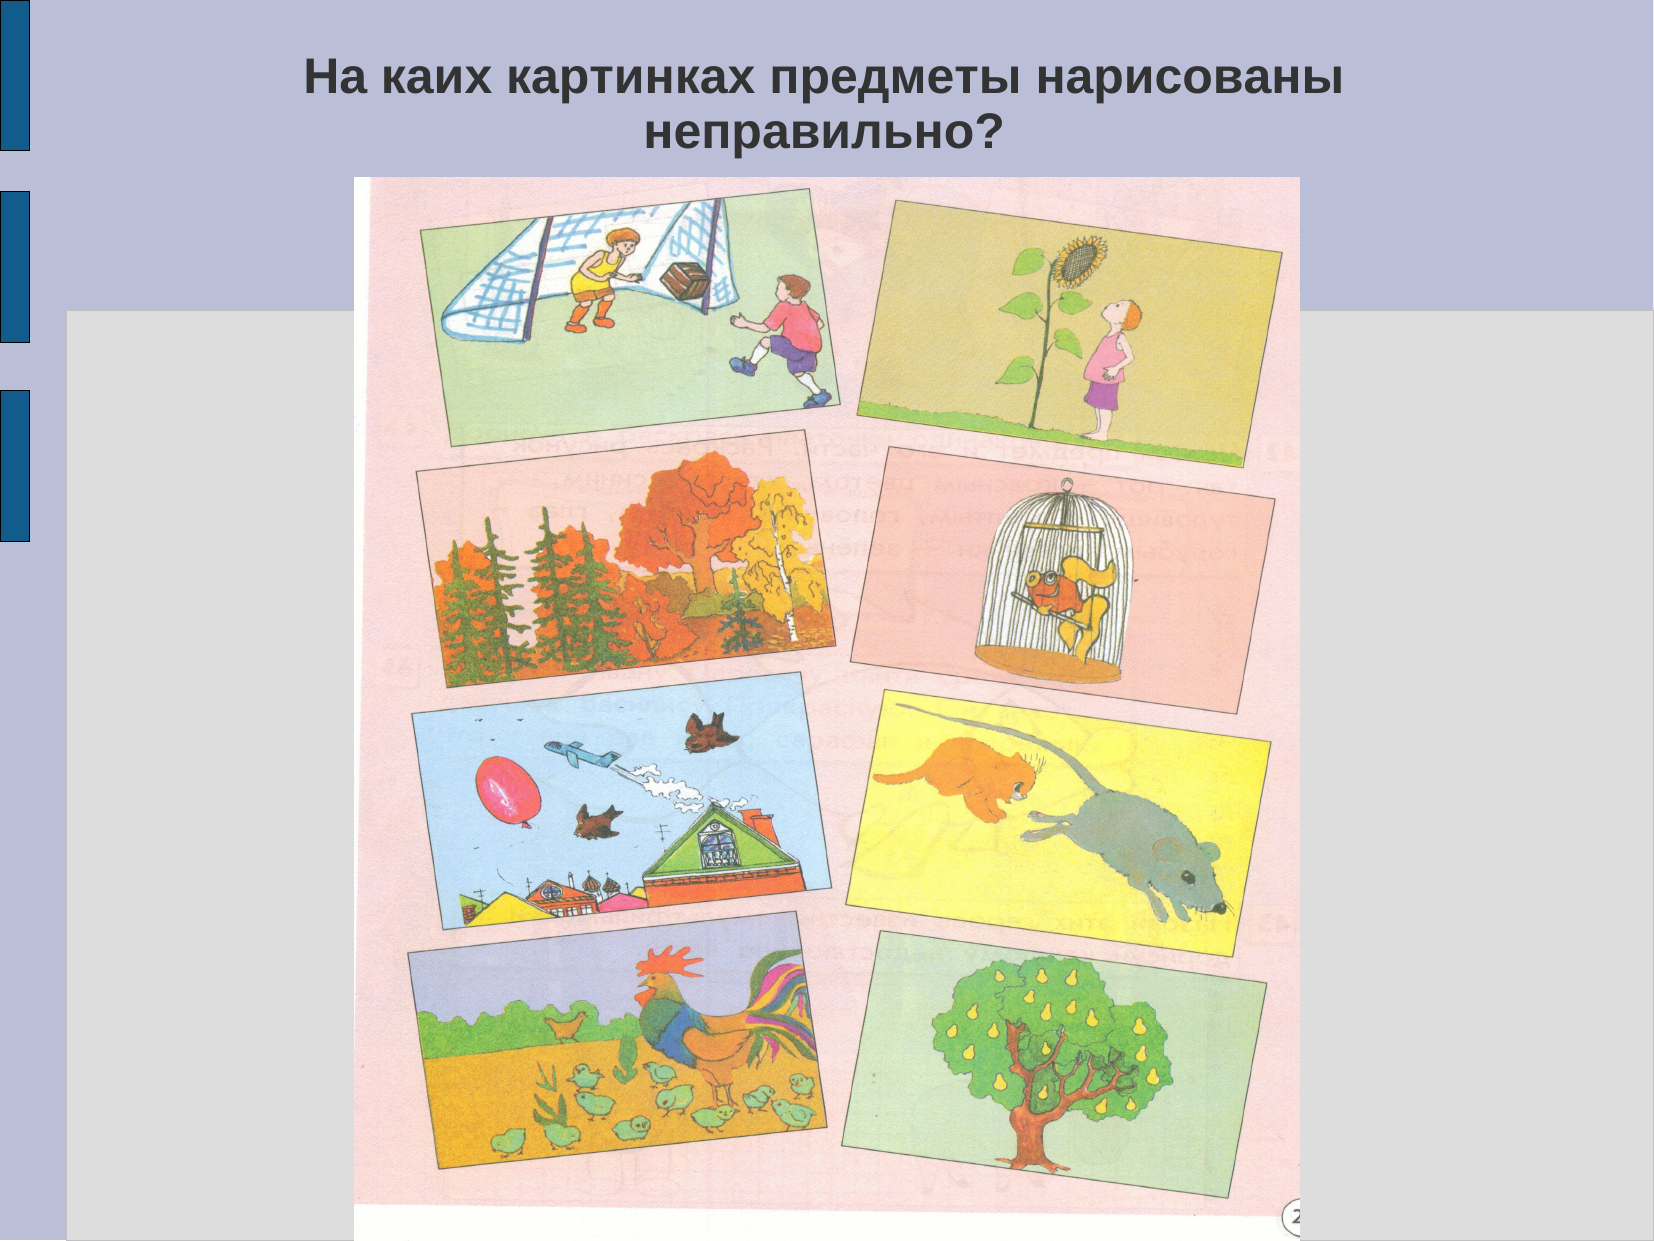

# На каих картинках предметы нарисованы неправильно?